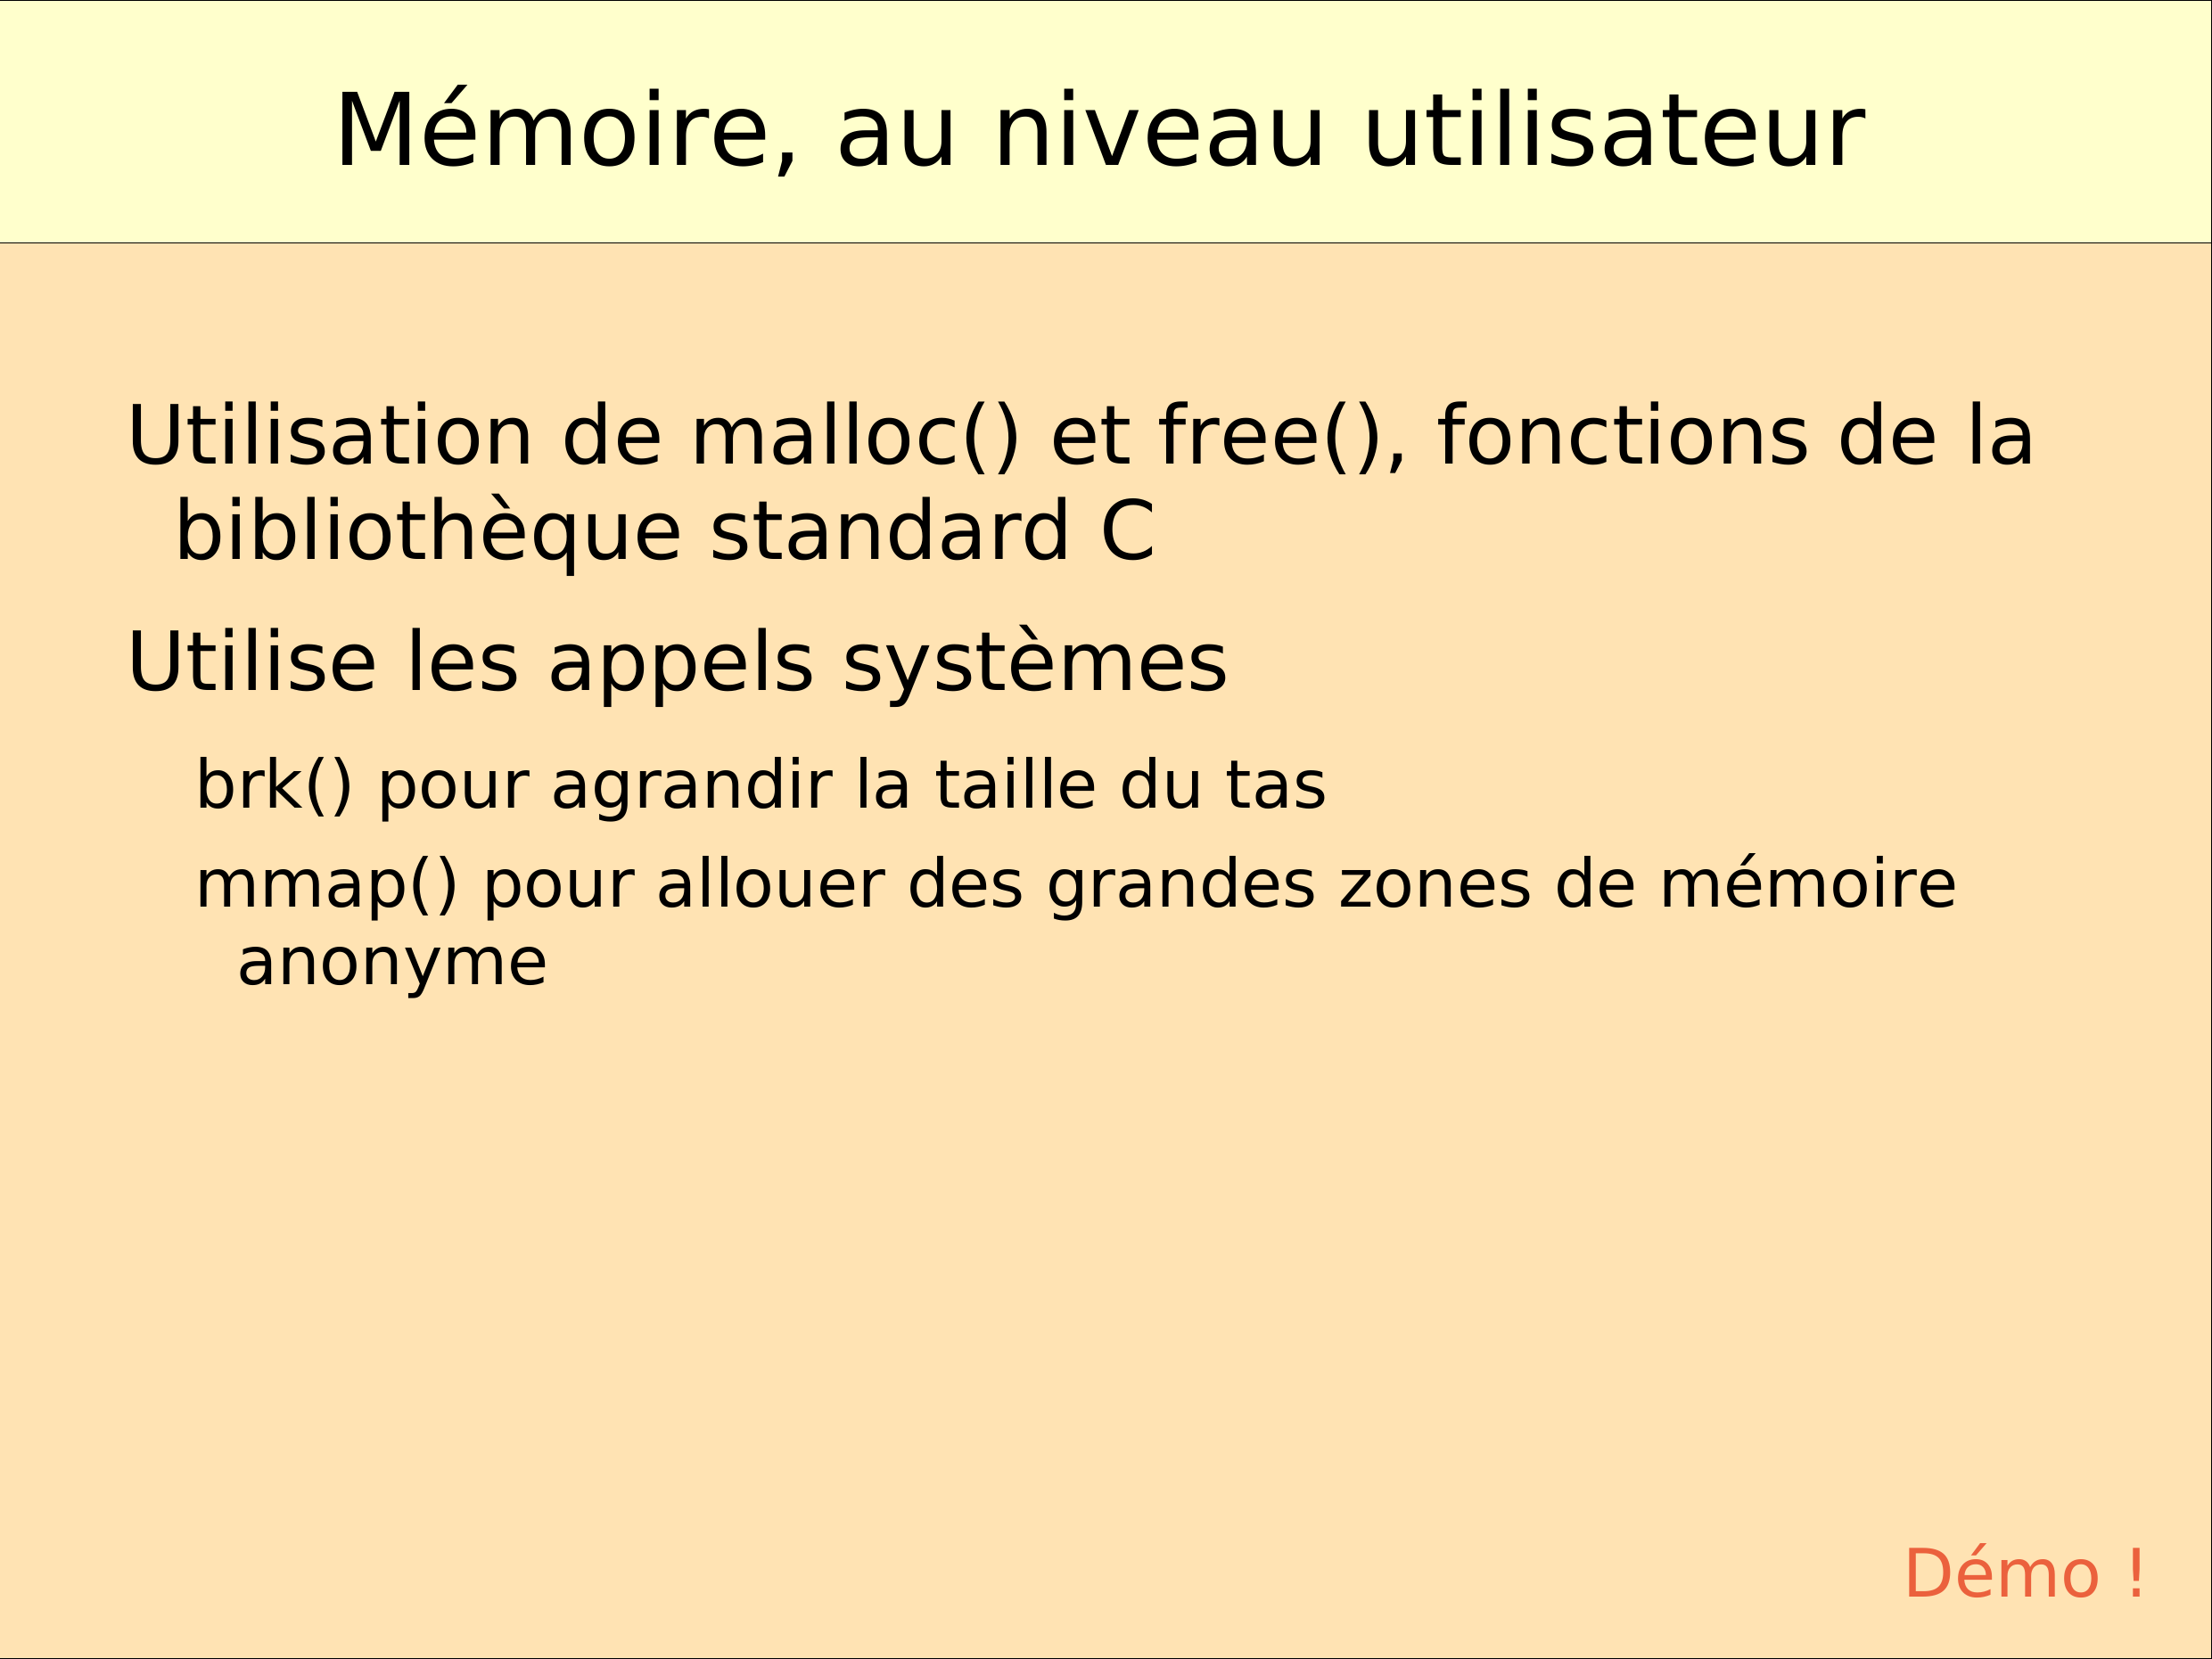

# Mémoire, au niveau utilisateur
Utilisation de malloc() et free(), fonctions de la bibliothèque standard C
Utilise les appels systèmes
brk() pour agrandir la taille du tas
mmap() pour allouer des grandes zones de mémoire anonyme
Démo !